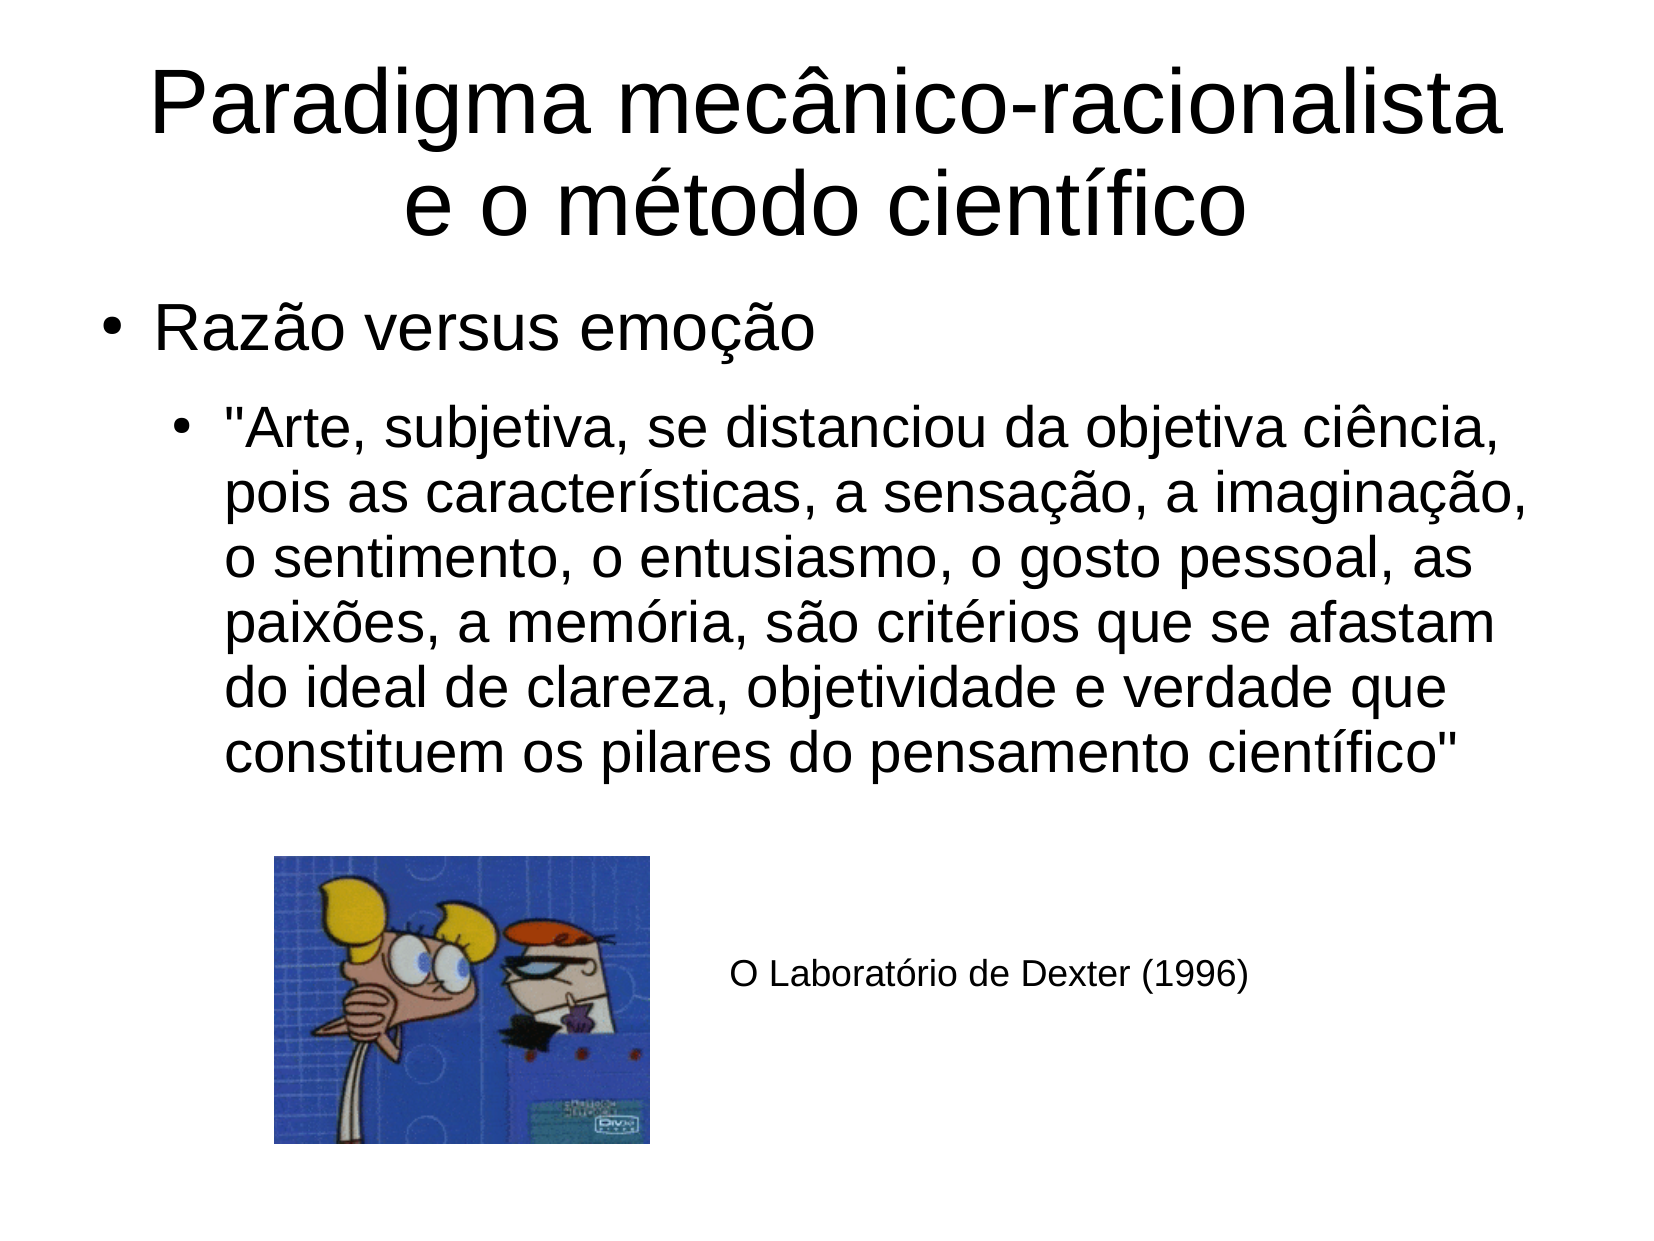

# Paradigma mecânico-racionalista e o método científico
Razão versus emoção
"Arte, subjetiva, se distanciou da objetiva ciência, pois as características, a sensação, a imaginação, o sentimento, o entusiasmo, o gosto pessoal, as paixões, a memória, são critérios que se afastam do ideal de clareza, objetividade e verdade que constituem os pilares do pensamento científico"
O Laboratório de Dexter (1996)